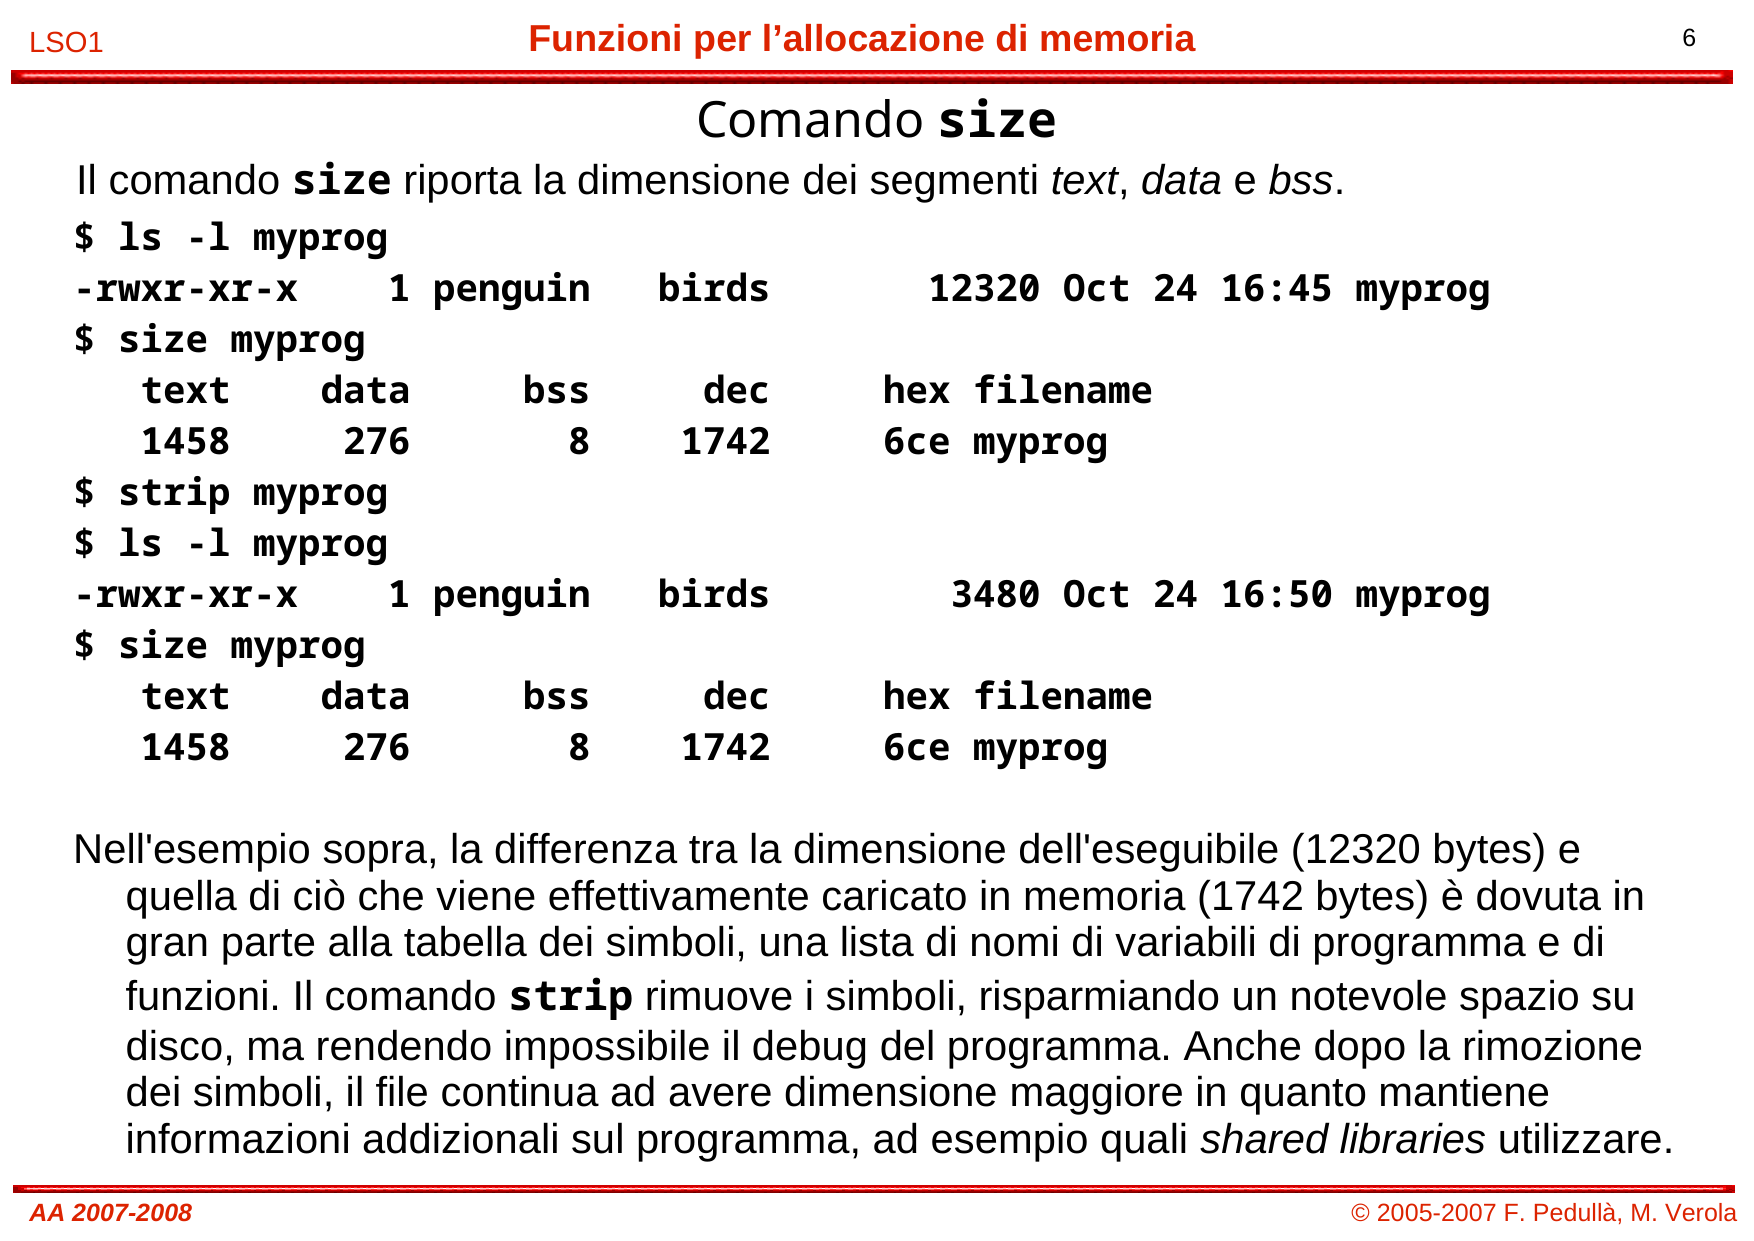

# Comando size
Il comando size riporta la dimensione dei segmenti text, data e bss.
$ ls -l myprog
-rwxr-xr-x 1 penguin birds 12320 Oct 24 16:45 myprog
$ size myprog
 text data bss dec hex filename
 1458 276 8 1742 6ce myprog
$ strip myprog
$ ls -l myprog
-rwxr-xr-x 1 penguin birds 3480 Oct 24 16:50 myprog
$ size myprog
 text data bss dec hex filename
 1458 276 8 1742 6ce myprog
Nell'esempio sopra, la differenza tra la dimensione dell'eseguibile (12320 bytes) e quella di ciò che viene effettivamente caricato in memoria (1742 bytes) è dovuta in gran parte alla tabella dei simboli, una lista di nomi di variabili di programma e di funzioni. Il comando strip rimuove i simboli, risparmiando un notevole spazio su disco, ma rendendo impossibile il debug del programma. Anche dopo la rimozione dei simboli, il file continua ad avere dimensione maggiore in quanto mantiene informazioni addizionali sul programma, ad esempio quali shared libraries utilizzare.